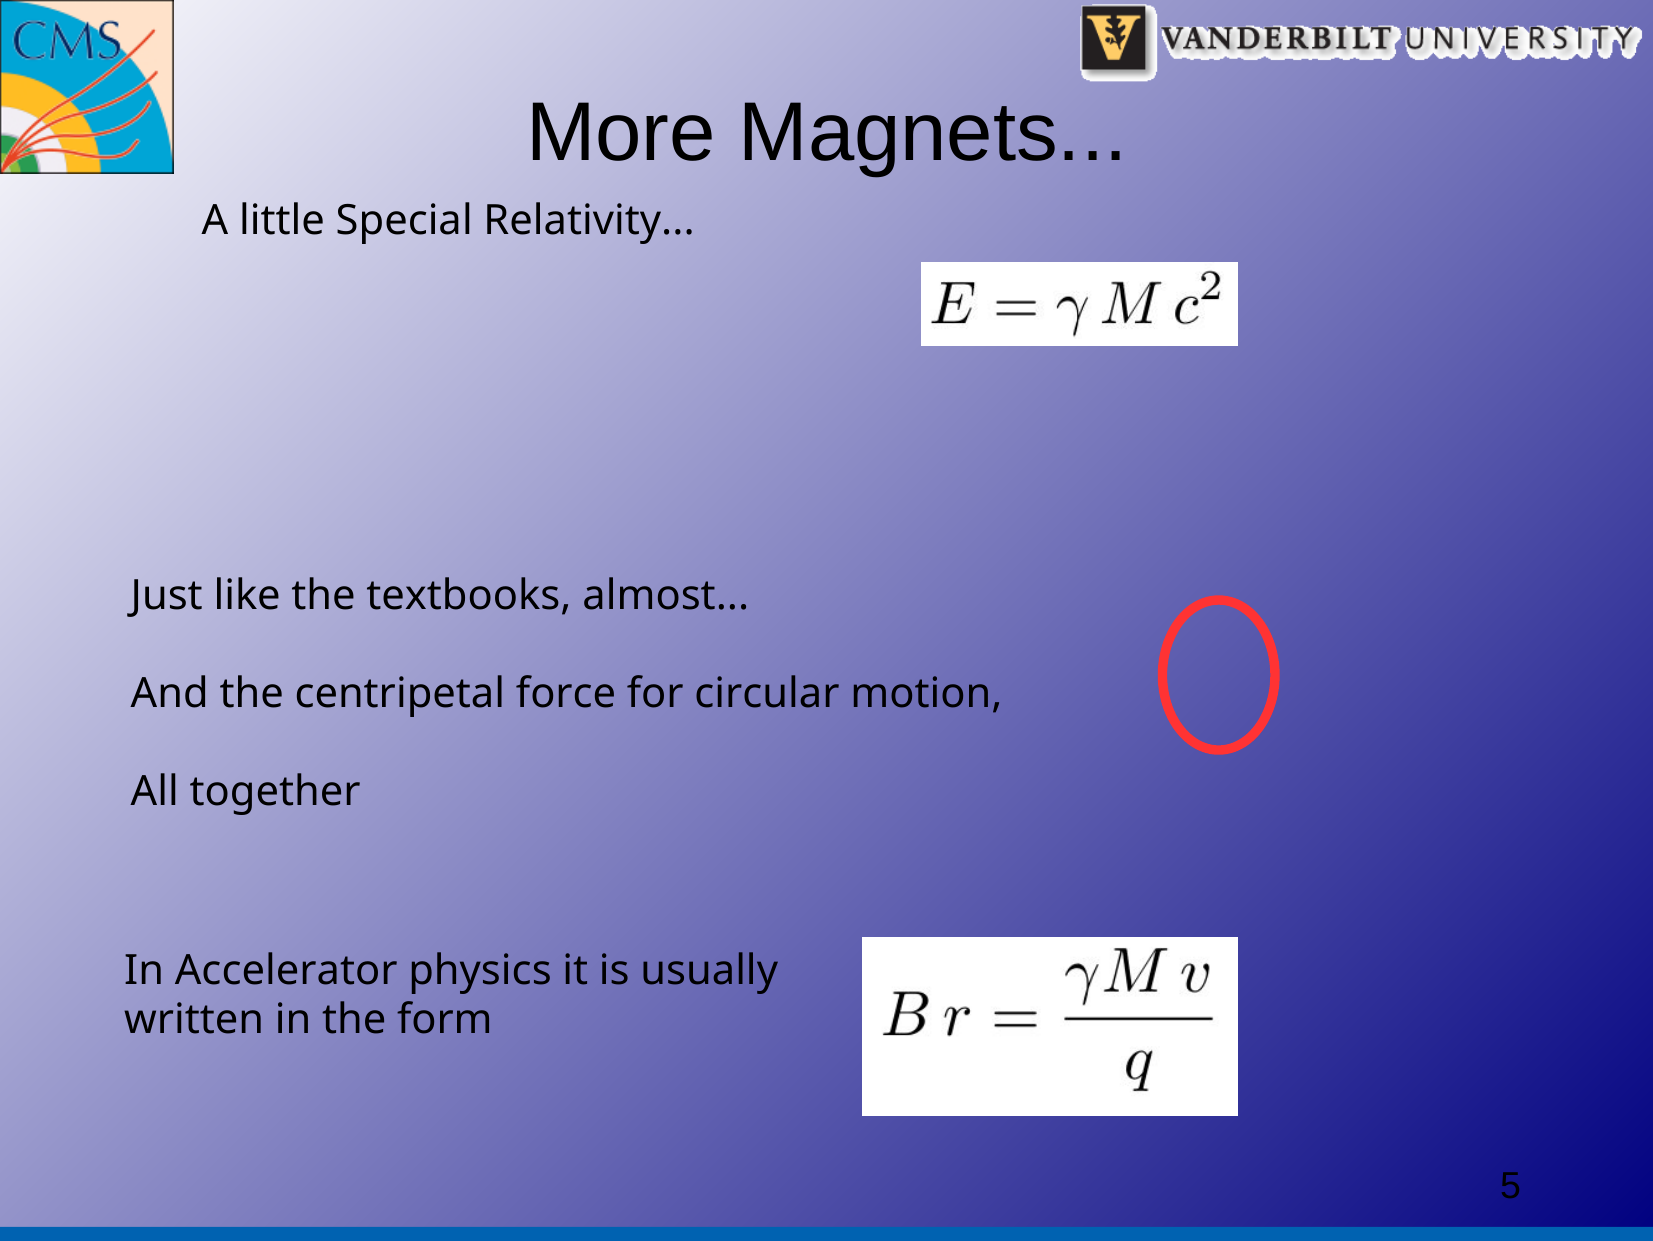

# More Magnets...
A little Special Relativity...
Just like the textbooks, almost...
And the centripetal force for circular motion,
All together
In Accelerator physics it is usually
written in the form
5